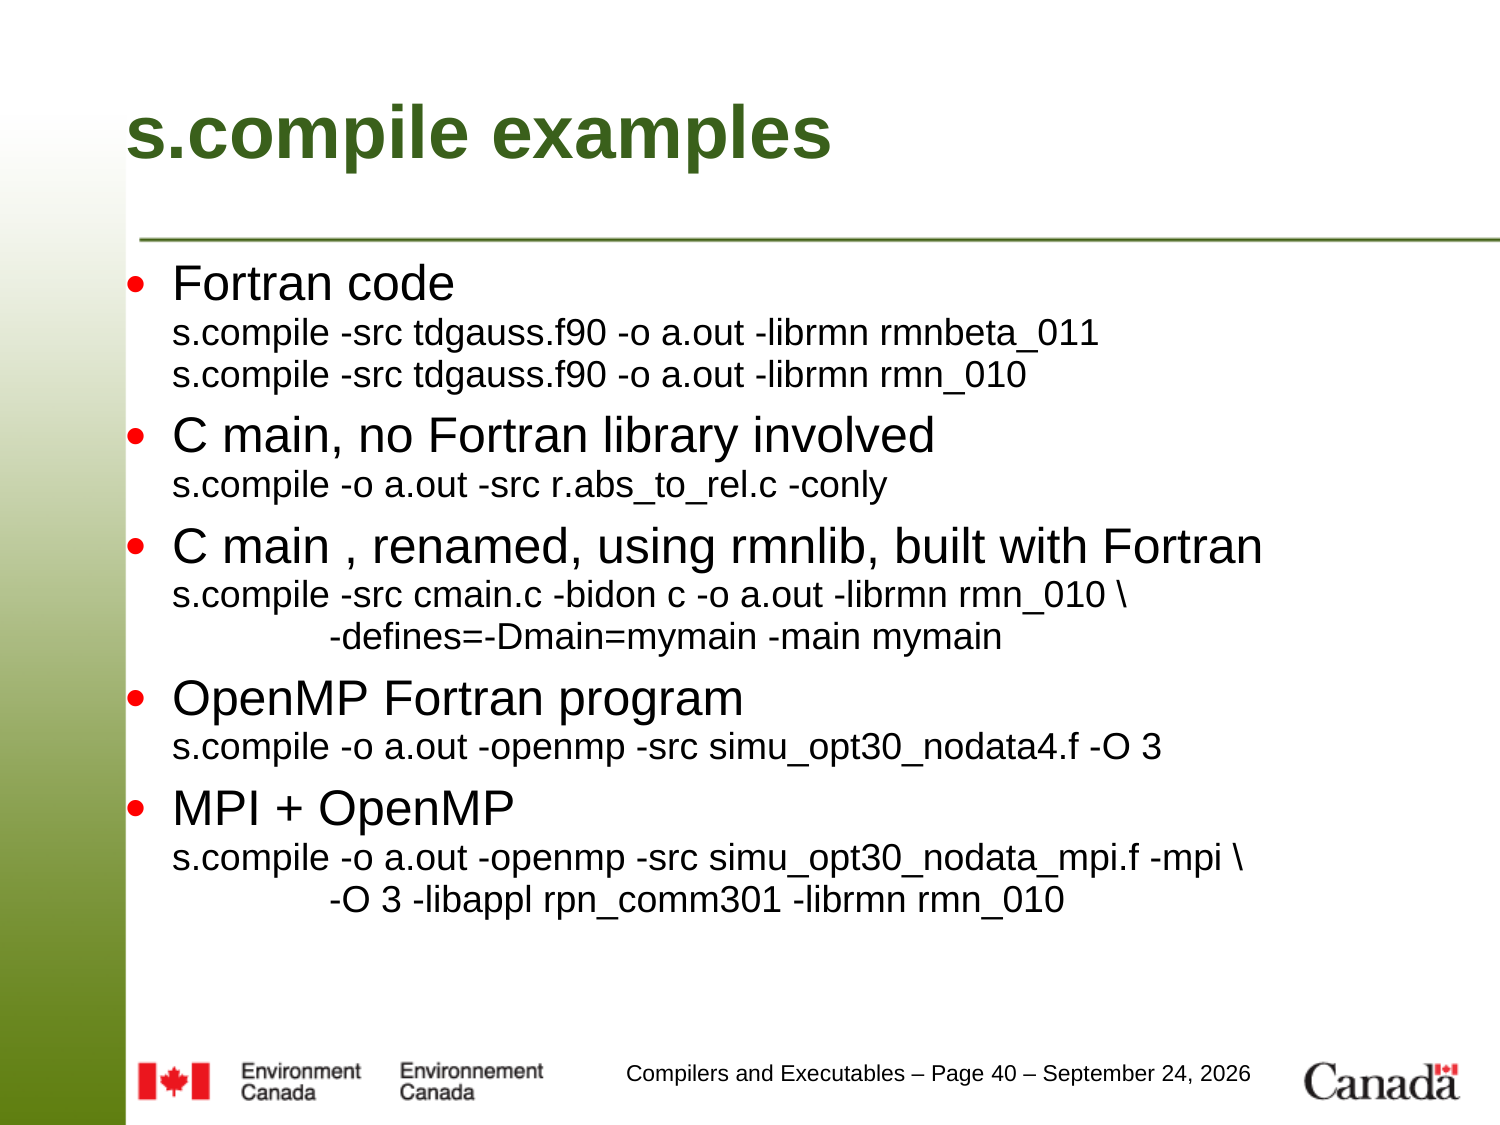

# s.compile examples
Fortran code
s.compile -src tdgauss.f90 -o a.out -librmn rmnbeta_011
s.compile -src tdgauss.f90 -o a.out -librmn rmn_010
C main, no Fortran library involved
s.compile -o a.out -src r.abs_to_rel.c -conly
C main , renamed, using rmnlib, built with Fortran
s.compile -src cmain.c -bidon c -o a.out -librmn rmn_010 \
 -defines=-Dmain=mymain -main mymain
OpenMP Fortran program
s.compile -o a.out -openmp -src simu_opt30_nodata4.f -O 3
MPI + OpenMP
s.compile -o a.out -openmp -src simu_opt30_nodata_mpi.f -mpi \
 -O 3 -libappl rpn_comm301 -librmn rmn_010